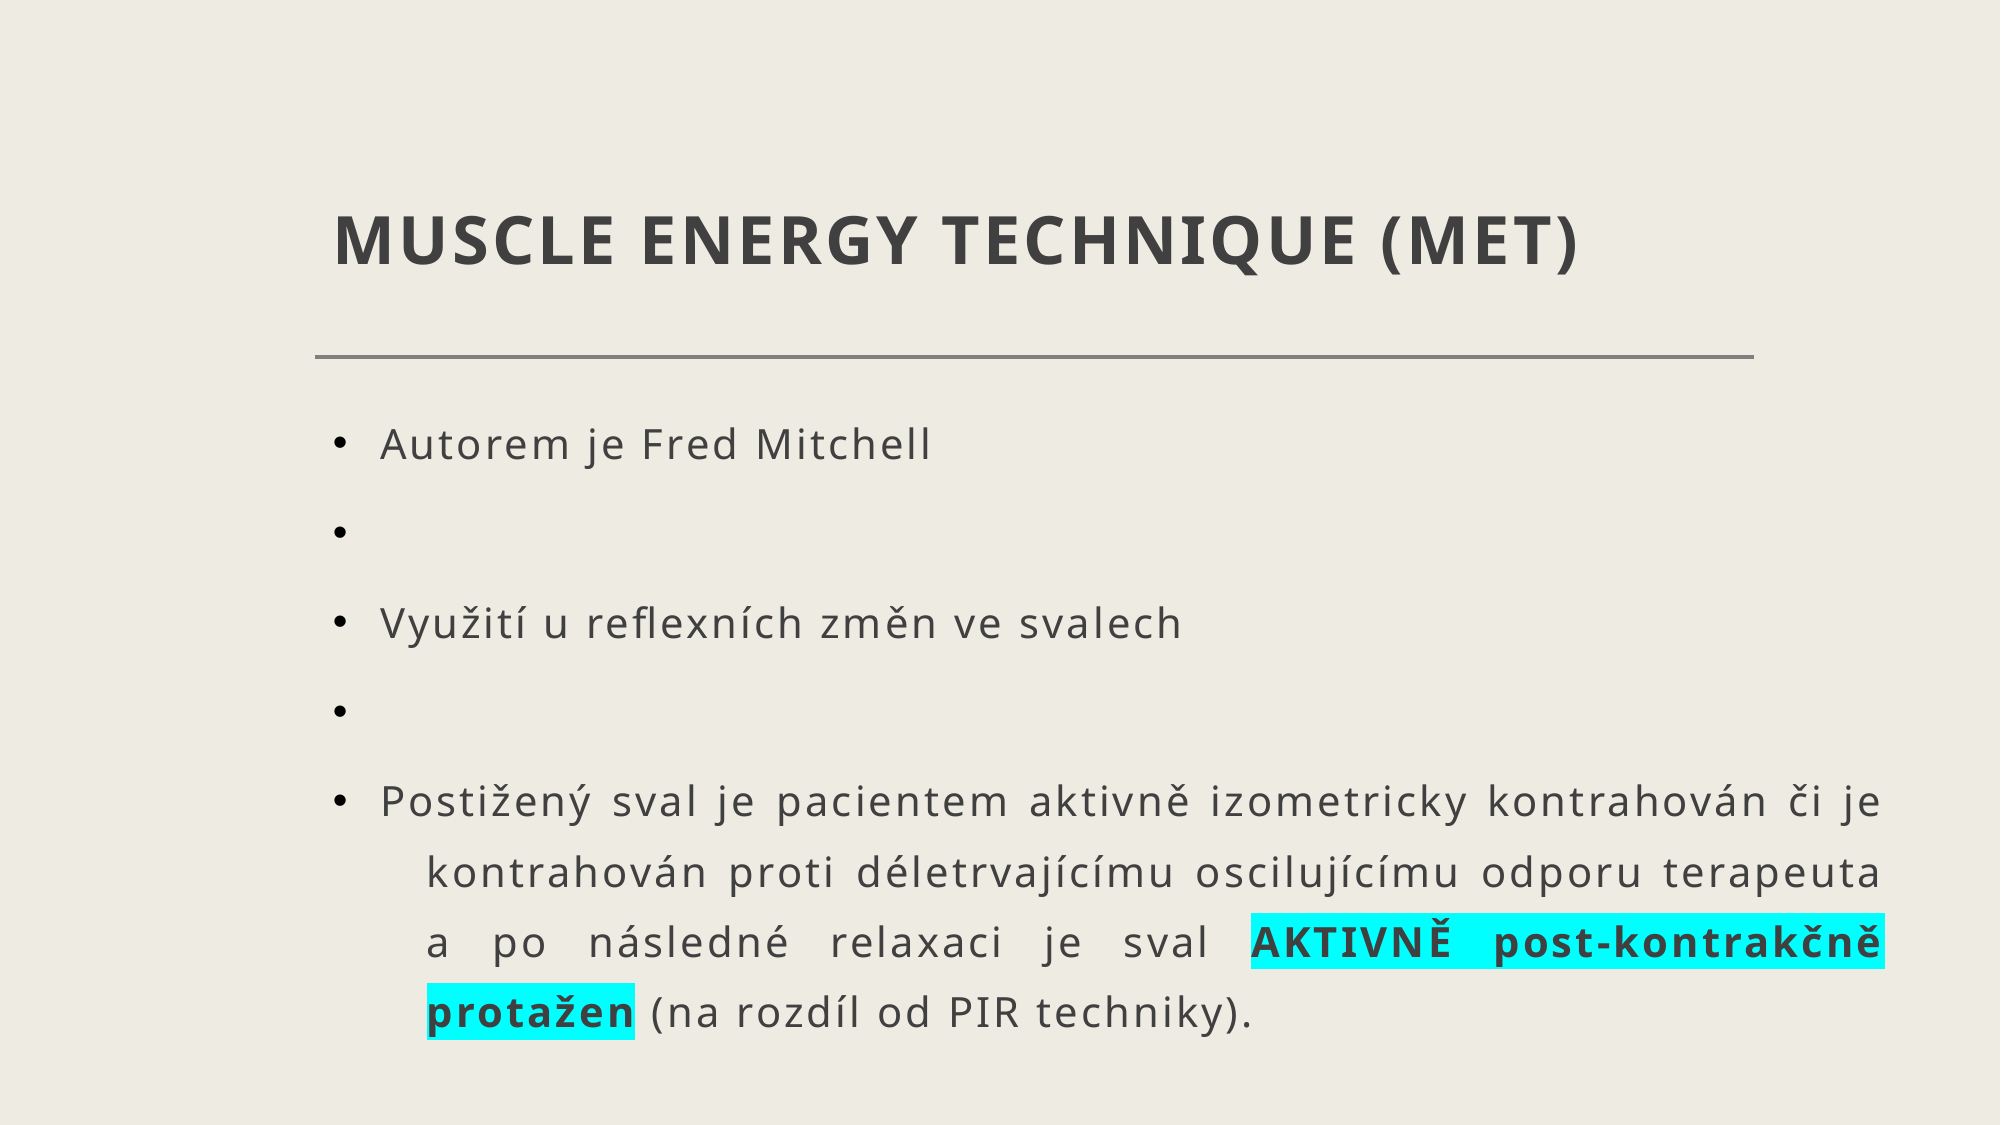

# MUSCLE ENERGY TECHNIQUE (MET)
Autorem je Fred Mitchell
Využití u reflexních změn ve svalech
Postižený sval je pacientem aktivně izometricky kontrahován či je kontrahován proti déletrvajícímu oscilujícímu odporu terapeuta a po následné relaxaci je sval AKTIVNĚ post-kontrakčně protažen (na rozdíl od PIR techniky).